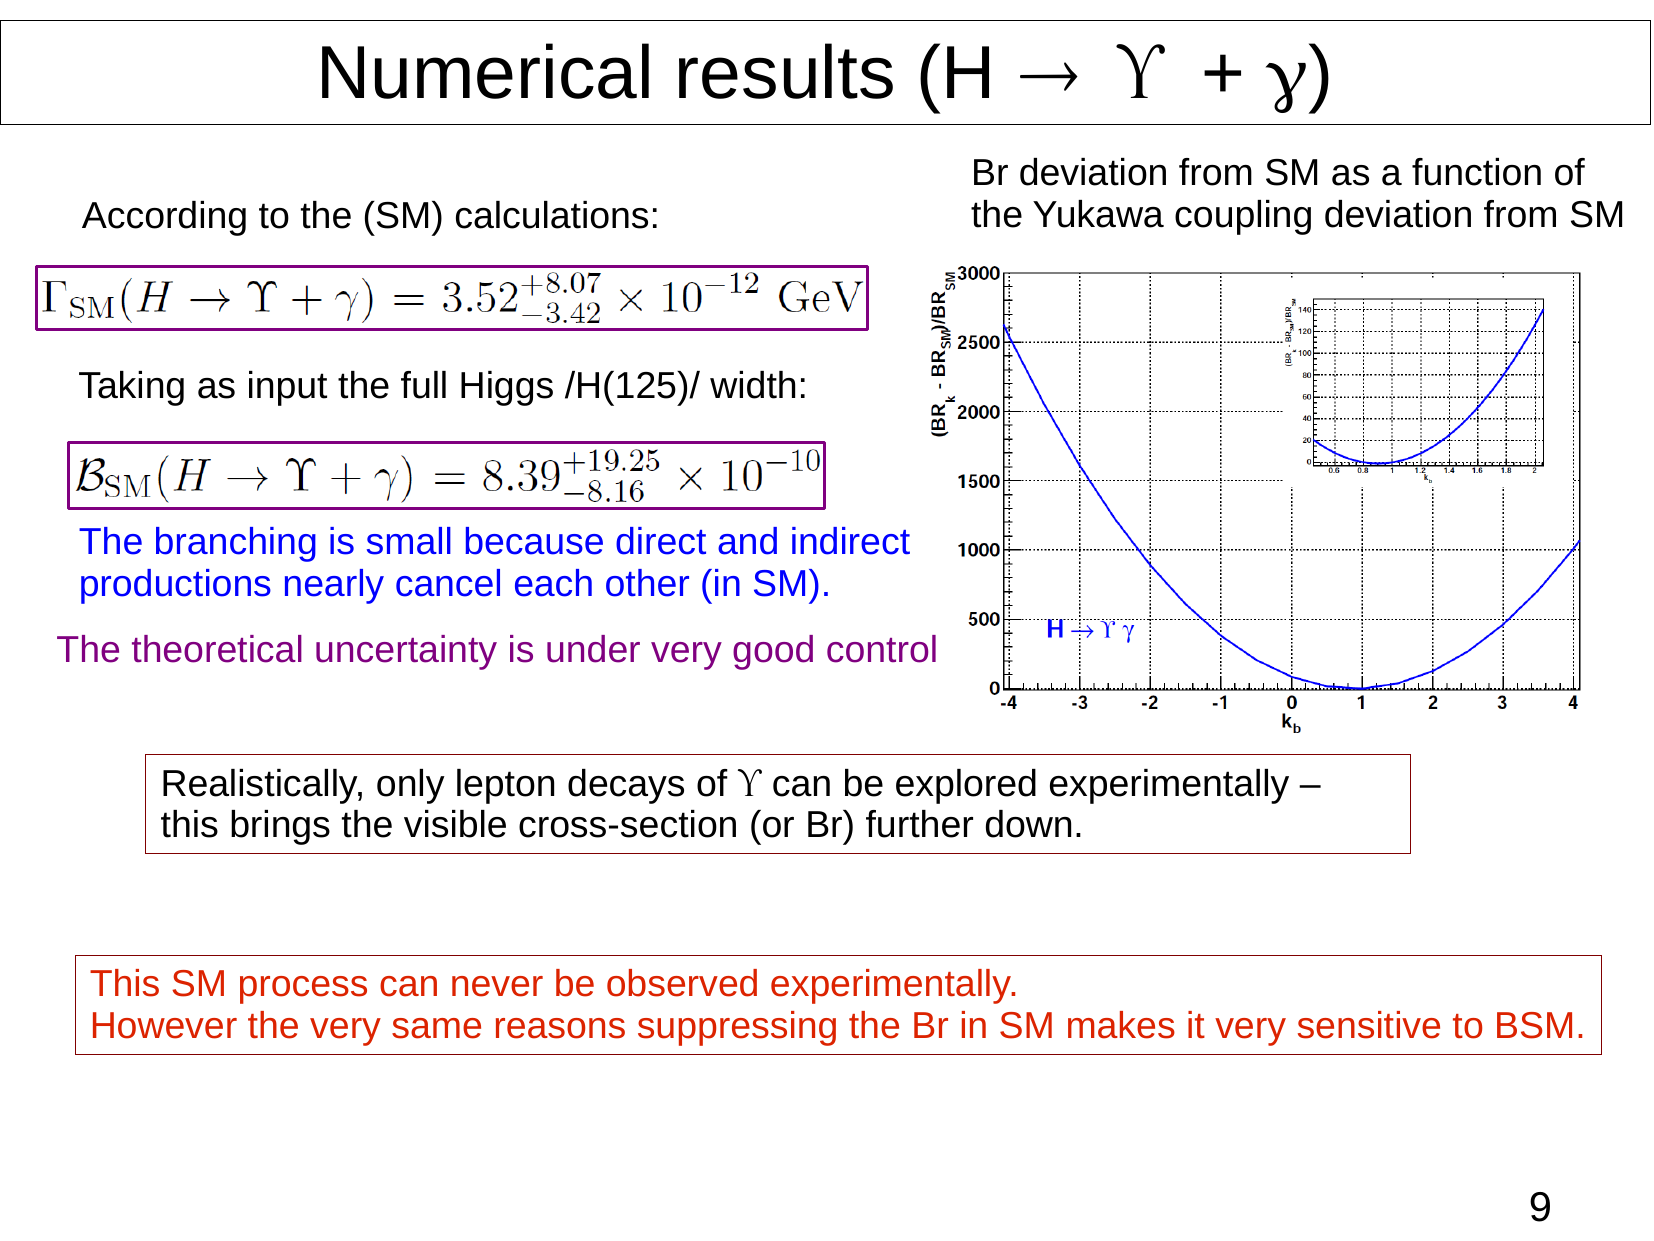

# Numerical results (H  ϒ + )
Br deviation from SM as a function of
the Yukawa coupling deviation from SM
According to the (SM) calculations:
Taking as input the full Higgs /H(125)/ width:
The branching is small because direct and indirect
productions nearly cancel each other (in SM).
The theoretical uncertainty is under very good control
Realistically, only lepton decays of ϒ can be explored experimentally –
this brings the visible cross-section (or Br) further down.
This SM process can never be observed experimentally.
However the very same reasons suppressing the Br in SM makes it very sensitive to BSM.